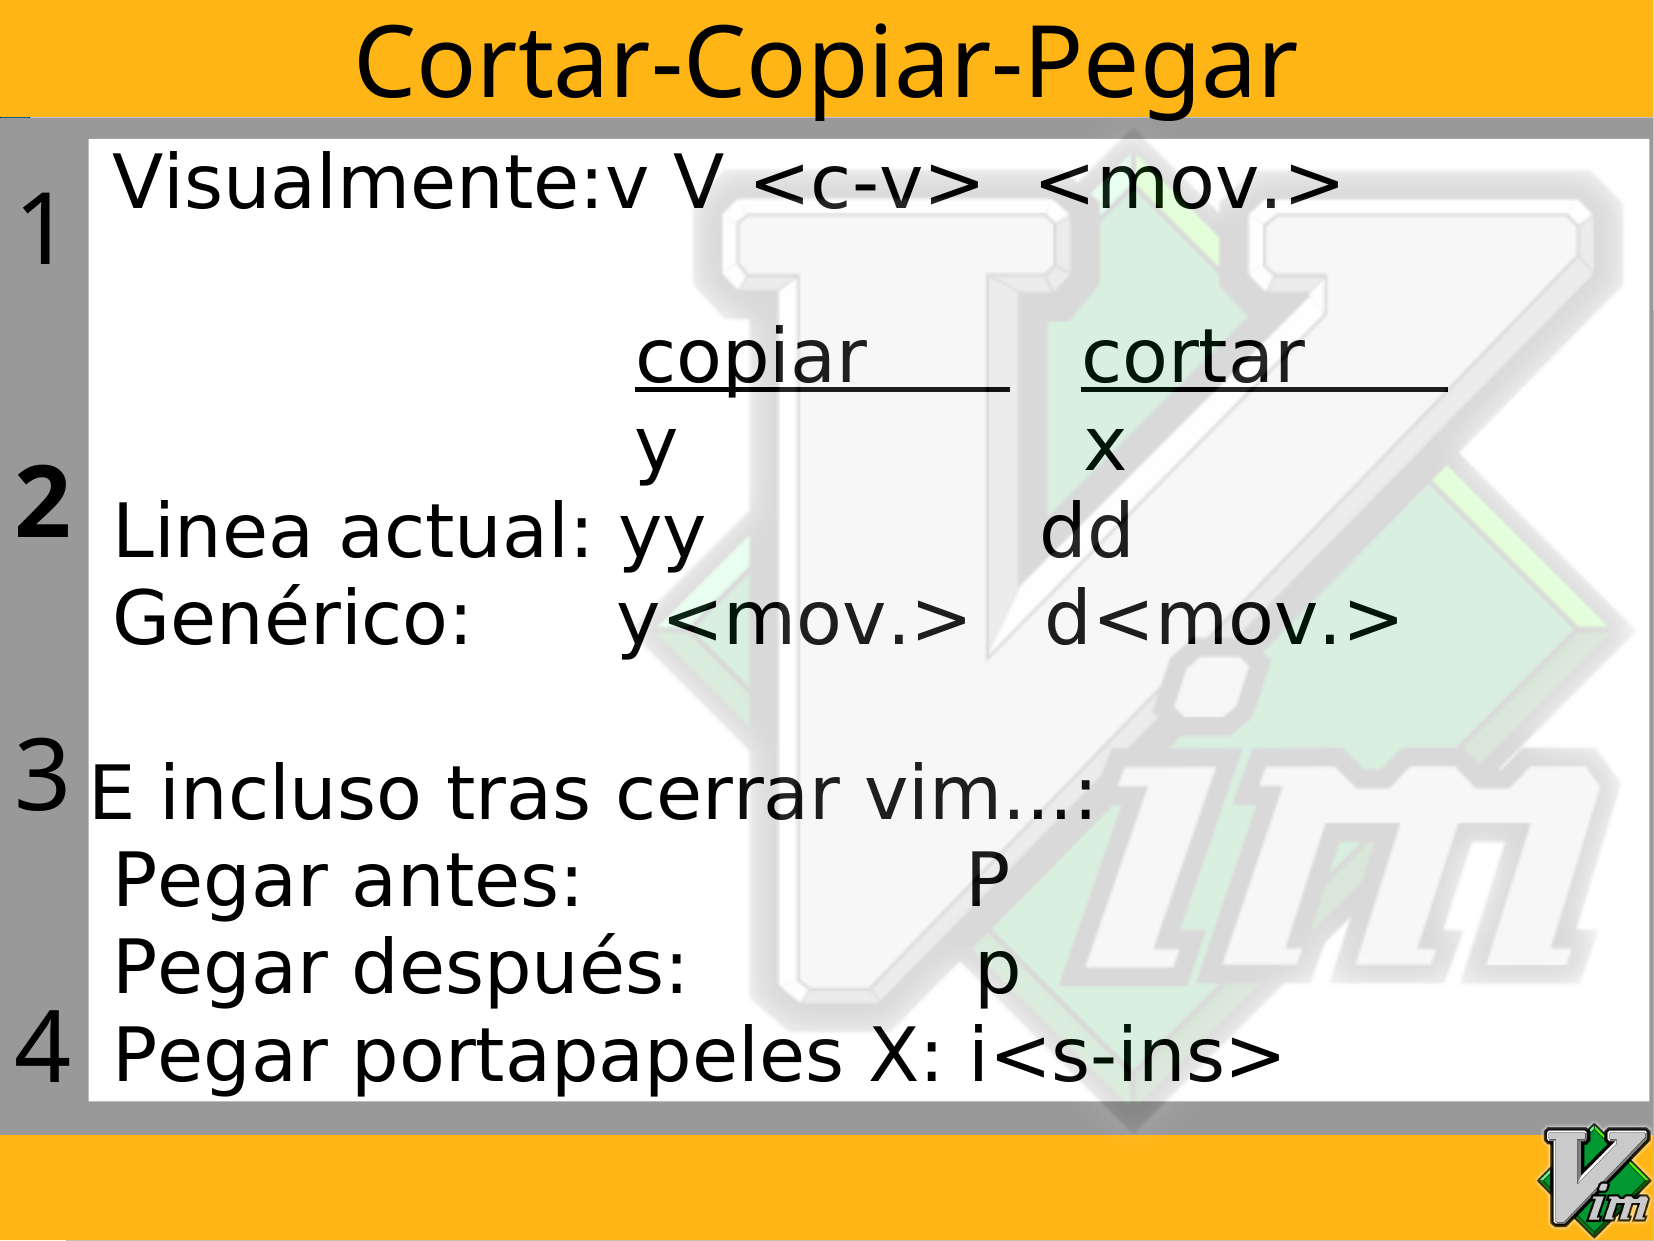

Cortar-Copiar-Pegar
1 - Introducción
2 - Novatos
3 - Power Users
4 -Desarrolladores
 Visualmente:v V <c-v> <mov.>
 copiar cortar
 y x
 Linea actual: yy dd
 Genérico: y<mov.> d<mov.>
E incluso tras cerrar vim...:
 Pegar antes: P
 Pegar después: p
 Pegar portapapeles X: i<s-ins>